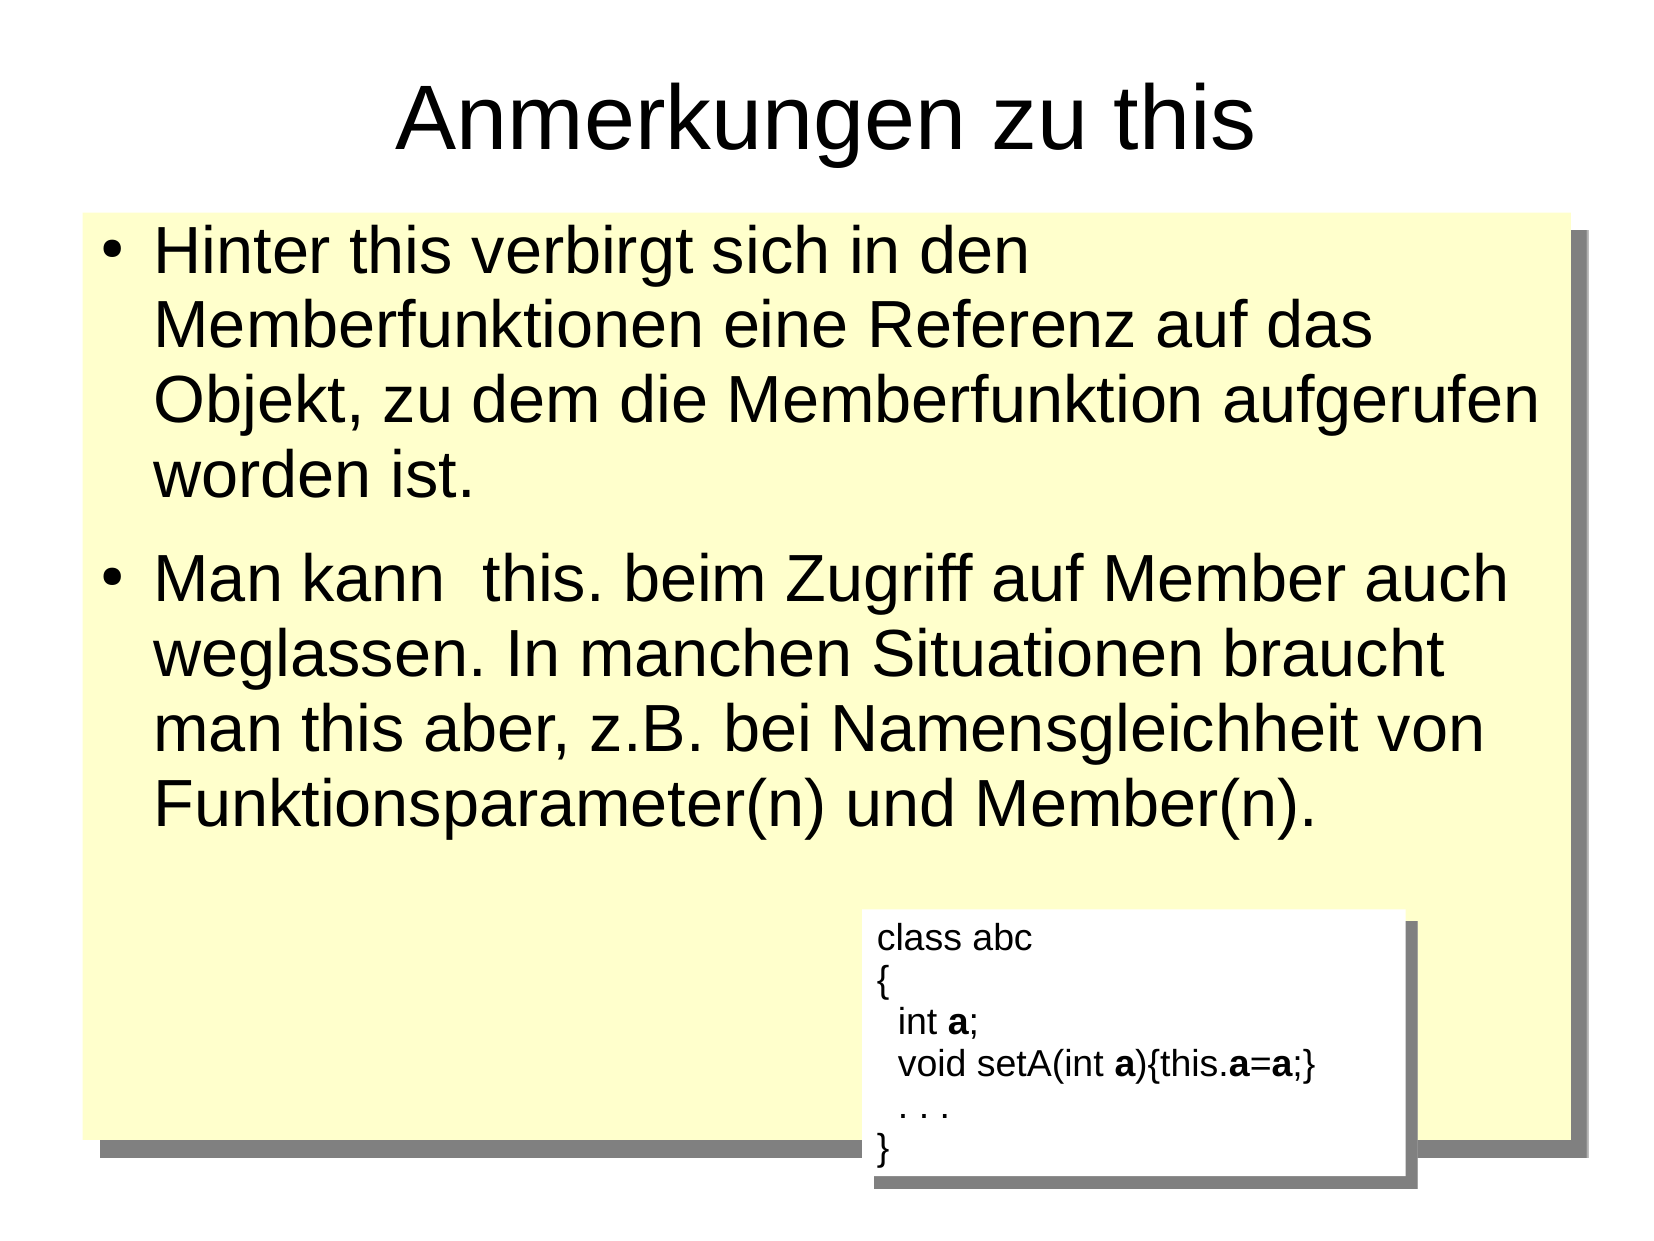

# Anmerkungen zu this
Hinter this verbirgt sich in den Memberfunktionen eine Referenz auf das Objekt, zu dem die Memberfunktion aufgerufen worden ist.
Man kann this. beim Zugriff auf Member auch weglassen. In manchen Situationen braucht man this aber, z.B. bei Namensgleichheit von Funktionsparameter(n) und Member(n).
class abc
{
 int a;
 void setA(int a){this.a=a;}
 . . .
}
6